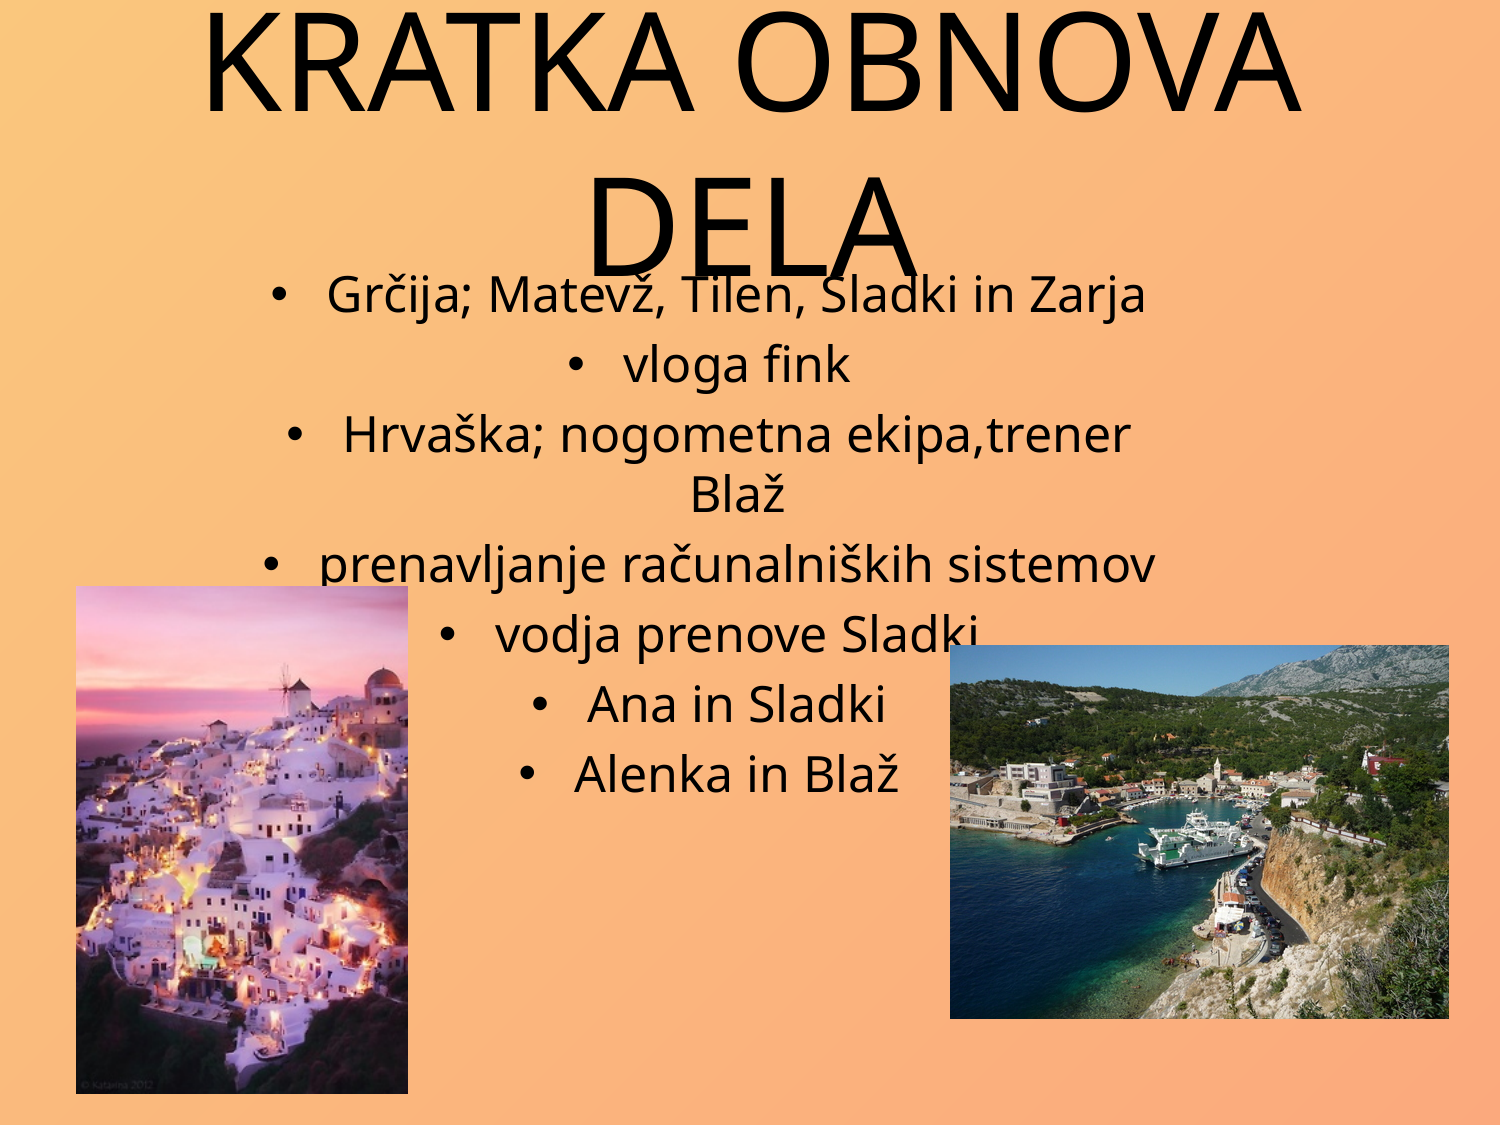

# KRATKA OBNOVA DELA
Grčija; Matevž, Tilen, Sladki in Zarja
vloga fink
Hrvaška; nogometna ekipa,trener Blaž
prenavljanje računalniških sistemov
vodja prenove Sladki
Ana in Sladki
Alenka in Blaž